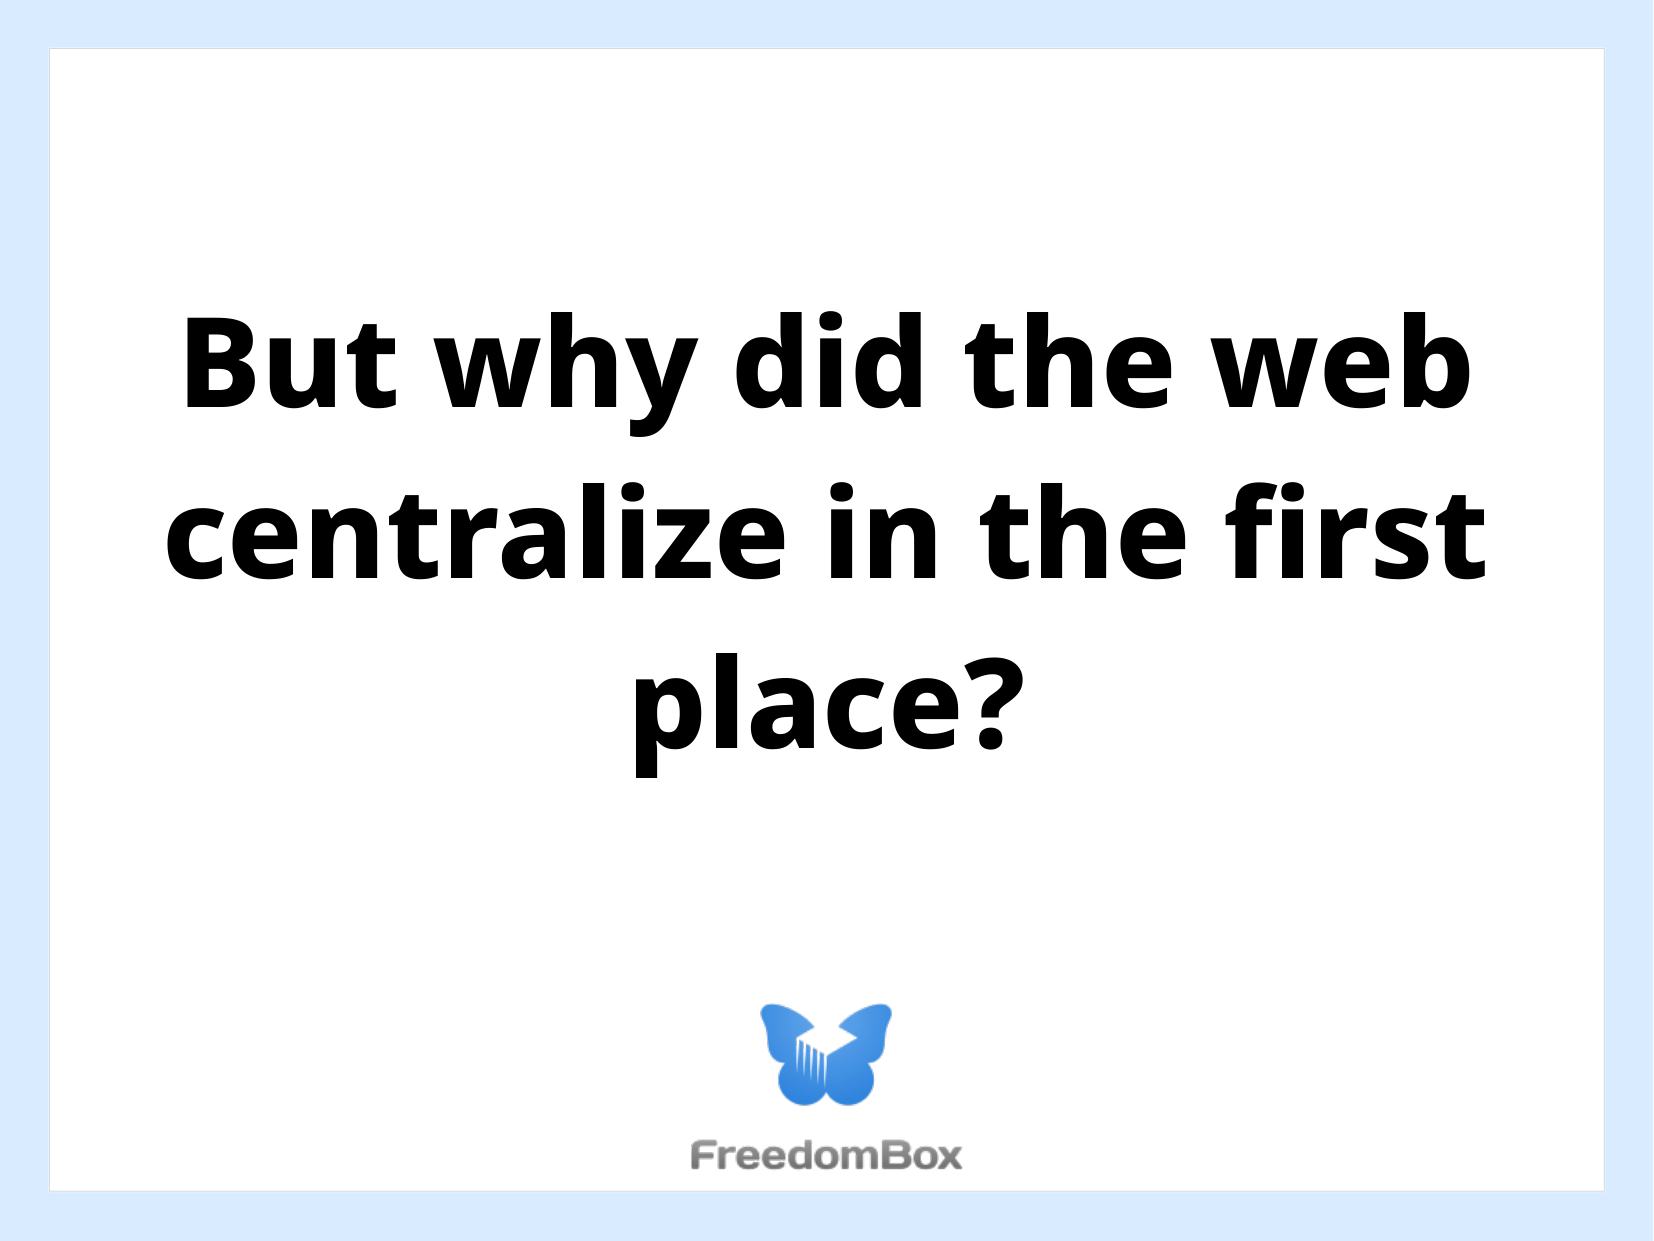

# But why did the web centralize in the first place?